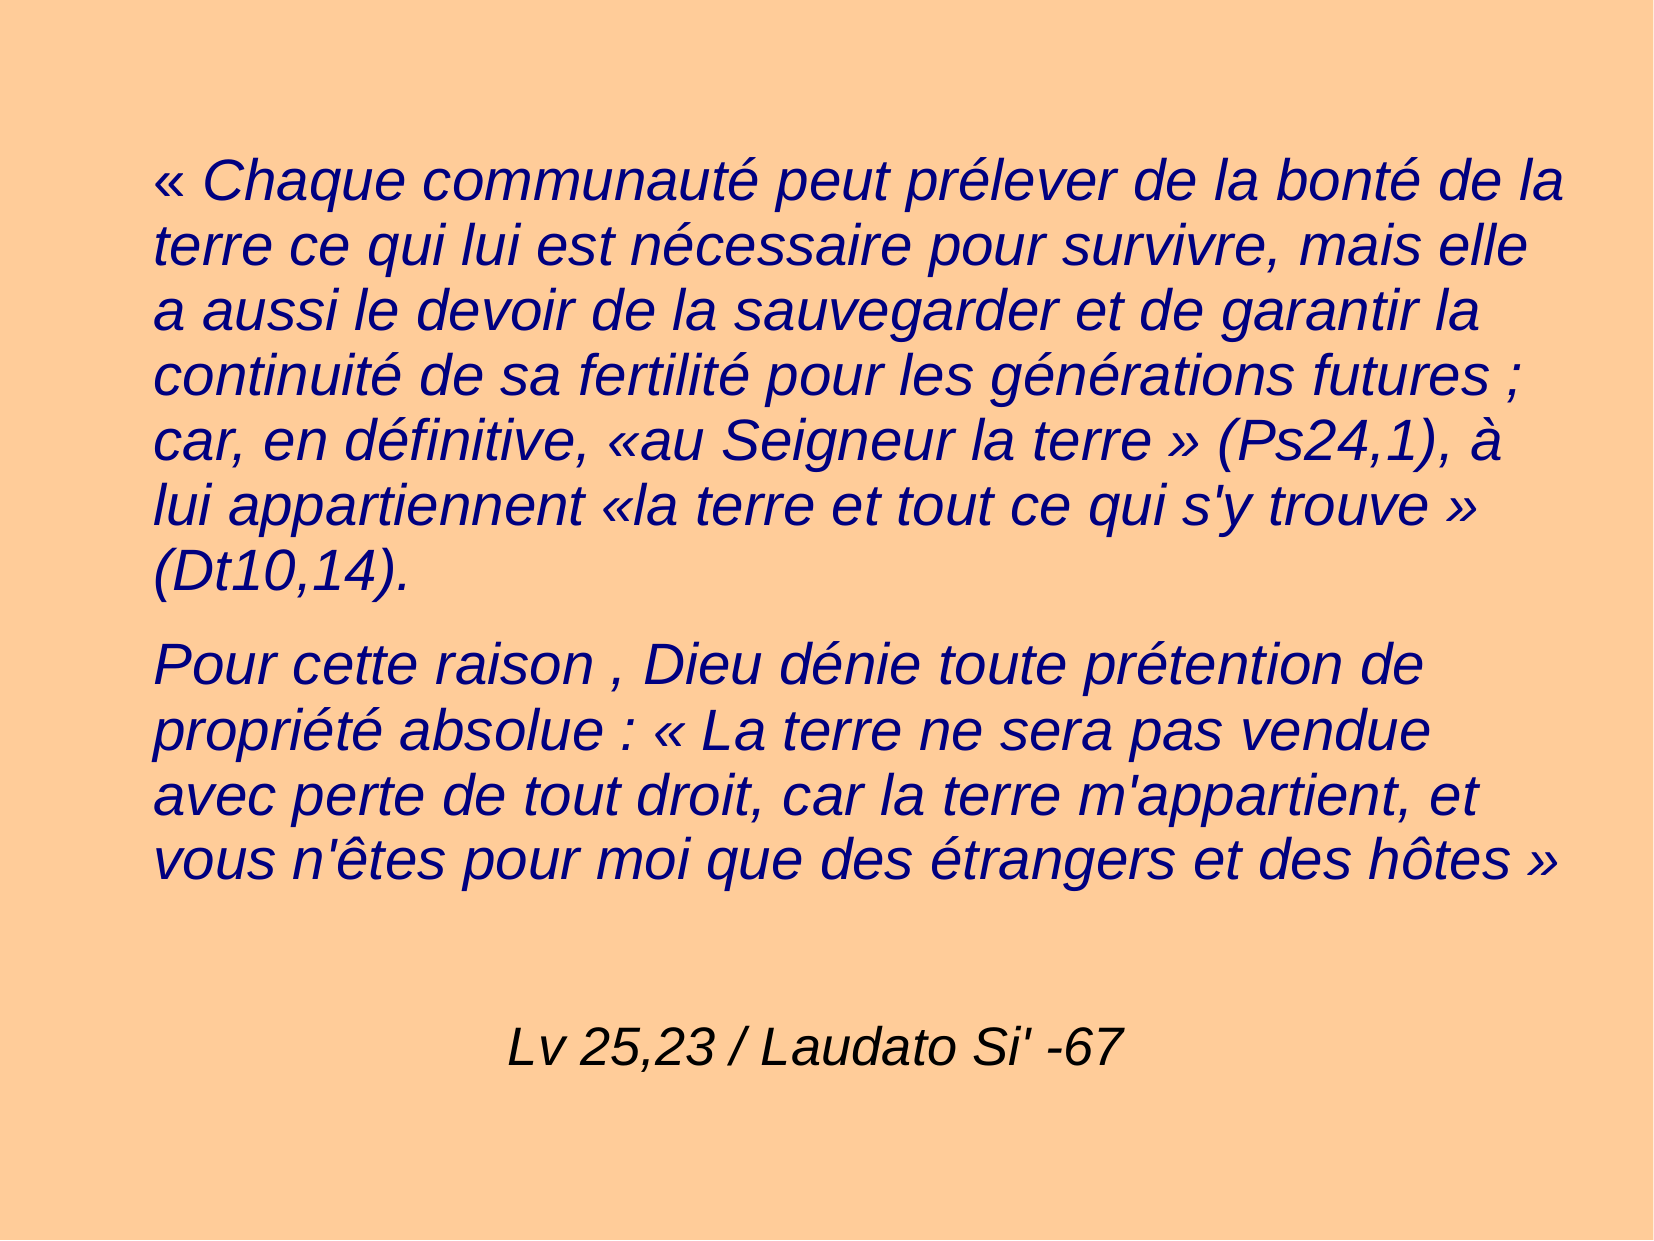

# « Chaque communauté peut prélever de la bonté de la terre ce qui lui est nécessaire pour survivre, mais elle a aussi le devoir de la sauvegarder et de garantir la continuité de sa fertilité pour les générations futures ; car, en définitive, «au Seigneur la terre » (Ps24,1), à lui appartiennent «la terre et tout ce qui s'y trouve » (Dt10,14).
Pour cette raison , Dieu dénie toute prétention de propriété absolue : « La terre ne sera pas vendue avec perte de tout droit, car la terre m'appartient, et vous n'êtes pour moi que des étrangers et des hôtes »
Lv 25,23 / Laudato Si' -67